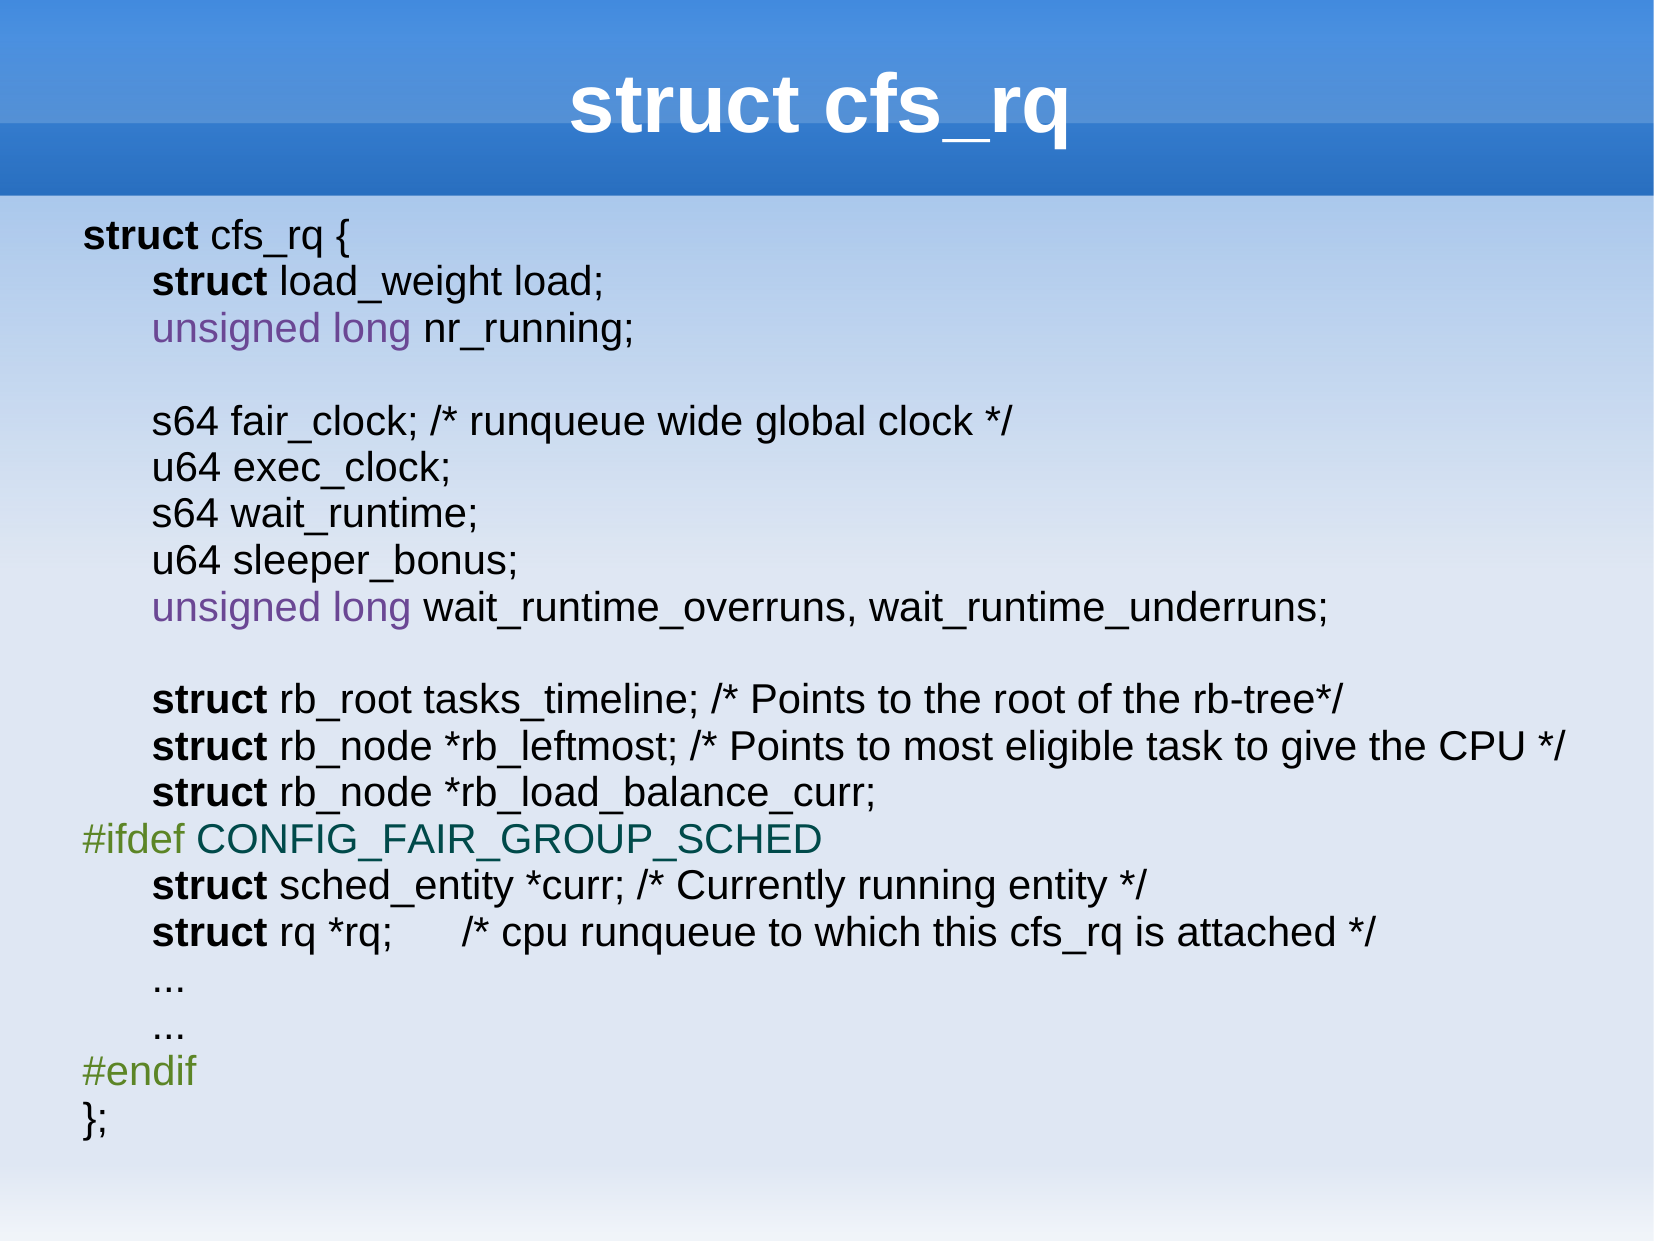

# struct cfs_rq
struct cfs_rq {
 struct load_weight load;
 unsigned long nr_running;
 s64 fair_clock; /* runqueue wide global clock */
 u64 exec_clock;
 s64 wait_runtime;
 u64 sleeper_bonus;
 unsigned long wait_runtime_overruns, wait_runtime_underruns;
 struct rb_root tasks_timeline; /* Points to the root of the rb-tree*/
 struct rb_node *rb_leftmost; /* Points to most eligible task to give the CPU */
 struct rb_node *rb_load_balance_curr;
#ifdef CONFIG_FAIR_GROUP_SCHED
 struct sched_entity *curr; /* Currently running entity */
 struct rq *rq; /* cpu runqueue to which this cfs_rq is attached */
 ...
 ...
#endif
};